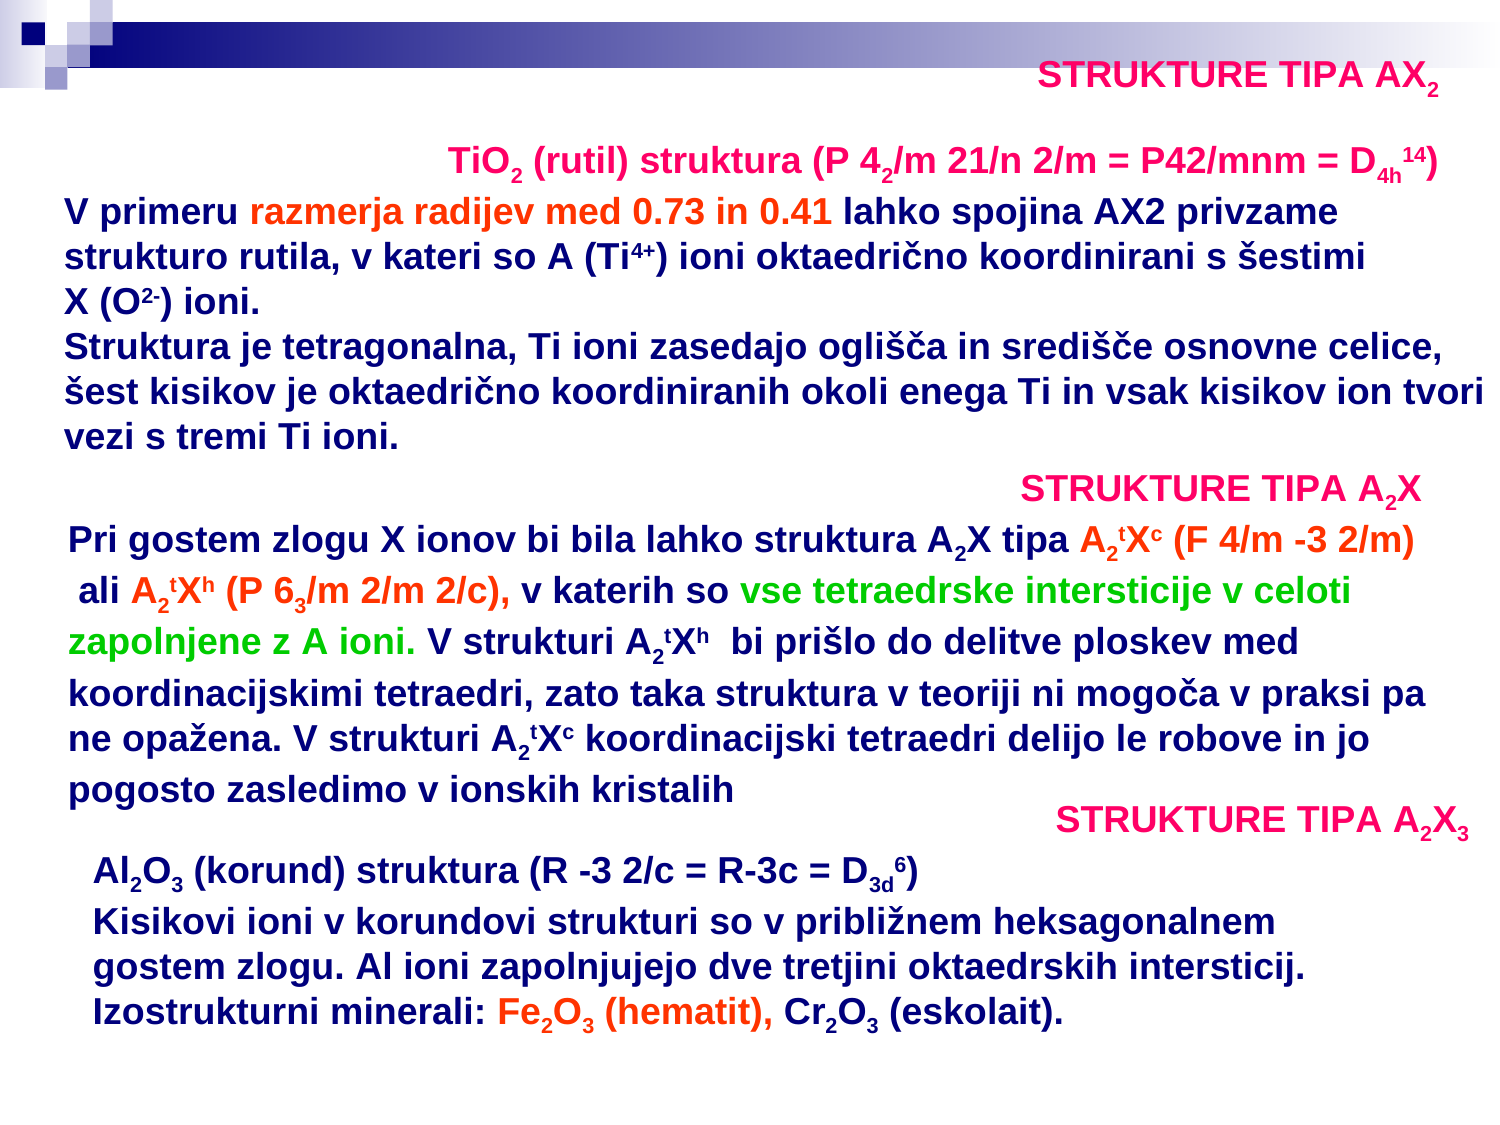

STRUKTURE TIPA AX2
		 TiO2 (rutil) struktura (P 42/m 21/n 2/m = P42/mnm = D4h14)
V primeru razmerja radijev med 0.73 in 0.41 lahko spojina AX2 privzame
strukturo rutila, v kateri so A (Ti4+) ioni oktaedrično koordinirani s šestimi
X (O2-) ioni.
Struktura je tetragonalna, Ti ioni zasedajo oglišča in središče osnovne celice,
šest kisikov je oktaedrično koordiniranih okoli enega Ti in vsak kisikov ion tvori
vezi s tremi Ti ioni.
						 STRUKTURE TIPA A2X
Pri gostem zlogu X ionov bi bila lahko struktura A2X tipa A2tXc (F 4/m -3 2/m)
 ali A2tXh (P 63/m 2/m 2/c), v katerih so vse tetraedrske intersticije v celoti
zapolnjene z A ioni. V strukturi A2tXh bi prišlo do delitve ploskev med
koordinacijskimi tetraedri, zato taka struktura v teoriji ni mogoča v praksi pa
ne opažena. V strukturi A2tXc koordinacijski tetraedri delijo le robove in jo
pogosto zasledimo v ionskih kristalih
						 STRUKTURE TIPA A2X3
Al2O3 (korund) struktura (R -3 2/c = R-3c = D3d6)
Kisikovi ioni v korundovi strukturi so v približnem heksagonalnem
gostem zlogu. Al ioni zapolnjujejo dve tretjini oktaedrskih intersticij.
Izostrukturni minerali: Fe2O3 (hematit), Cr2O3 (eskolait).